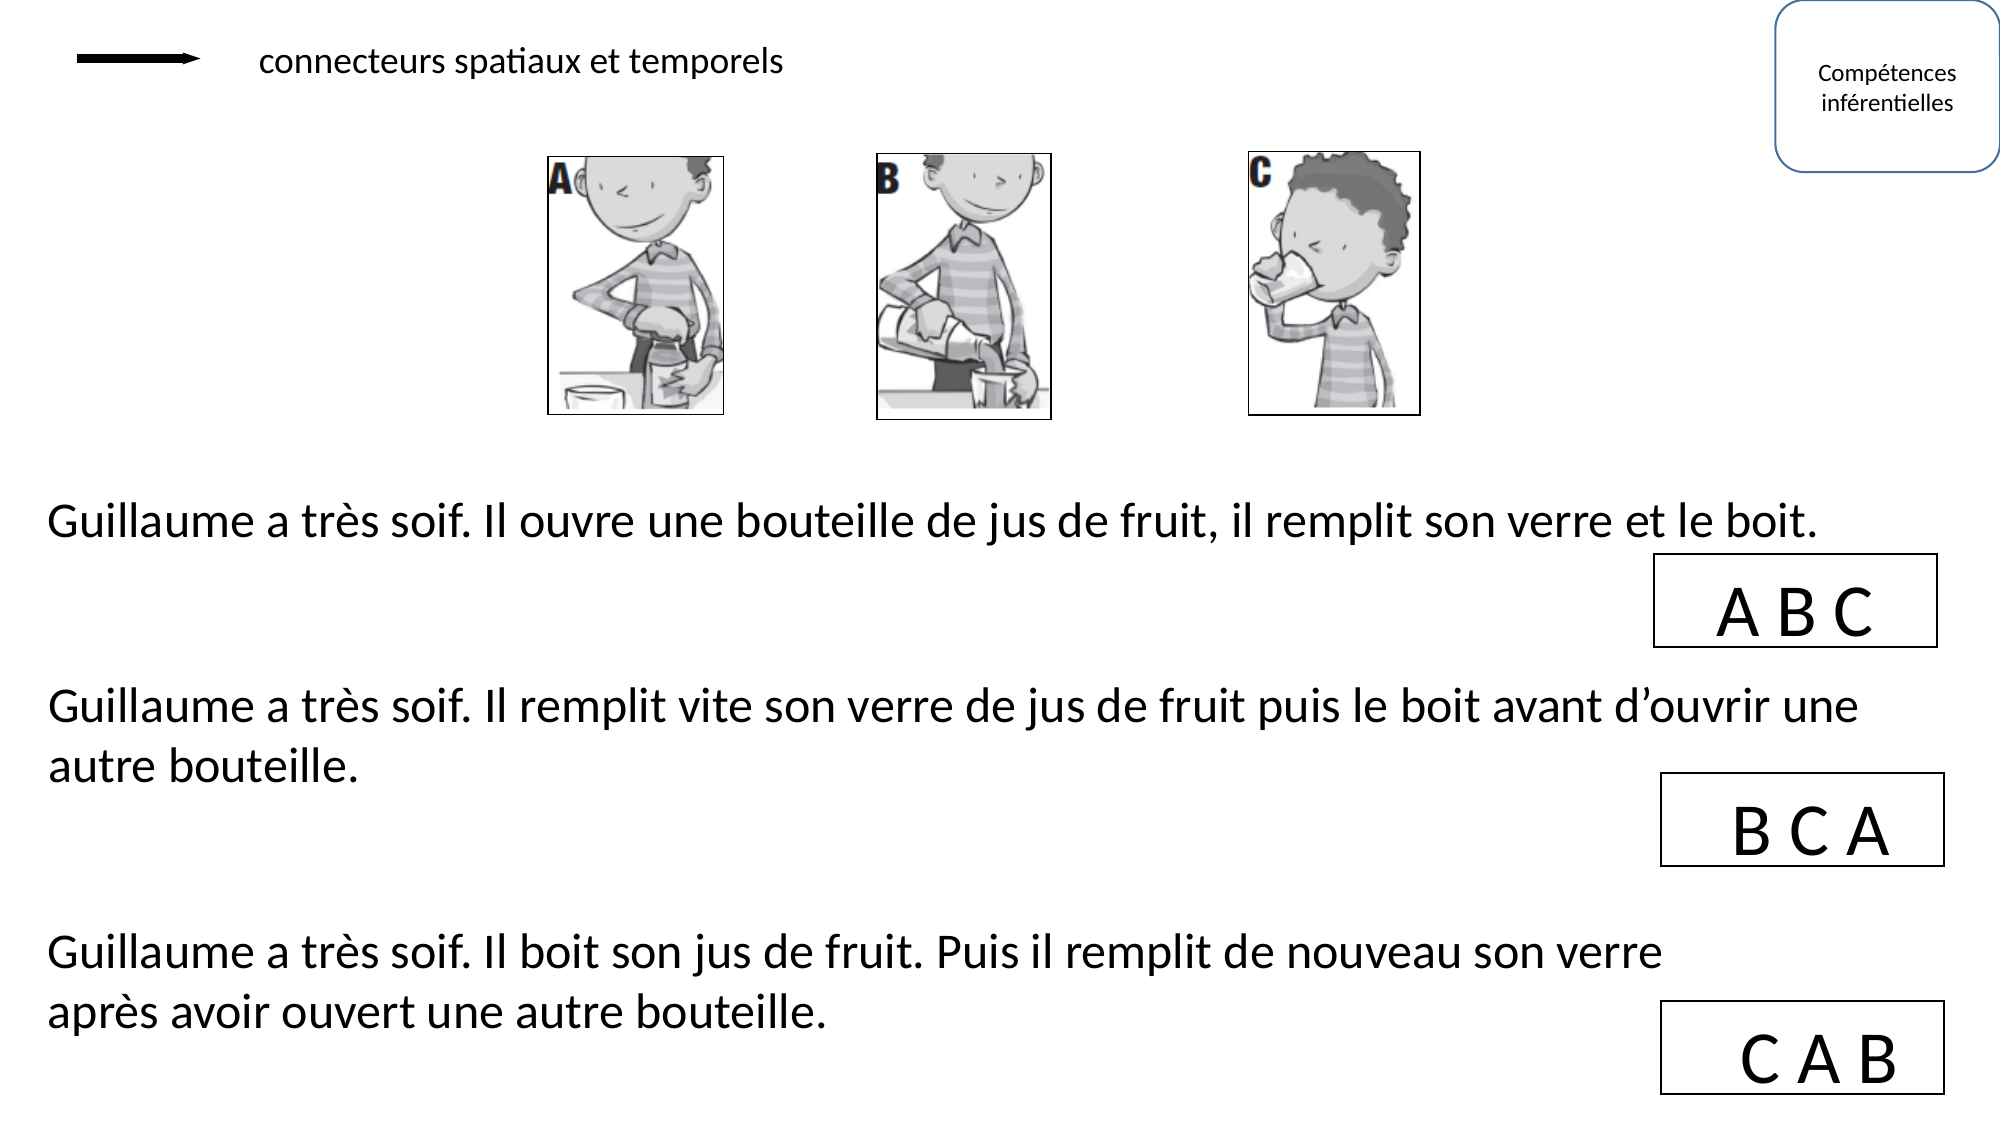

Compétences inférentielles
connecteurs spatiaux et temporels
Guillaume a très soif. Il ouvre une bouteille de jus de fruit, il remplit son verre et le boit.
A B C
Guillaume a très soif. Il remplit vite son verre de jus de fruit puis le boit avant d’ouvrir une autre bouteille.
 B C A
Guillaume a très soif. Il boit son jus de fruit. Puis il remplit de nouveau son verre après avoir ouvert une autre bouteille.
 C A B